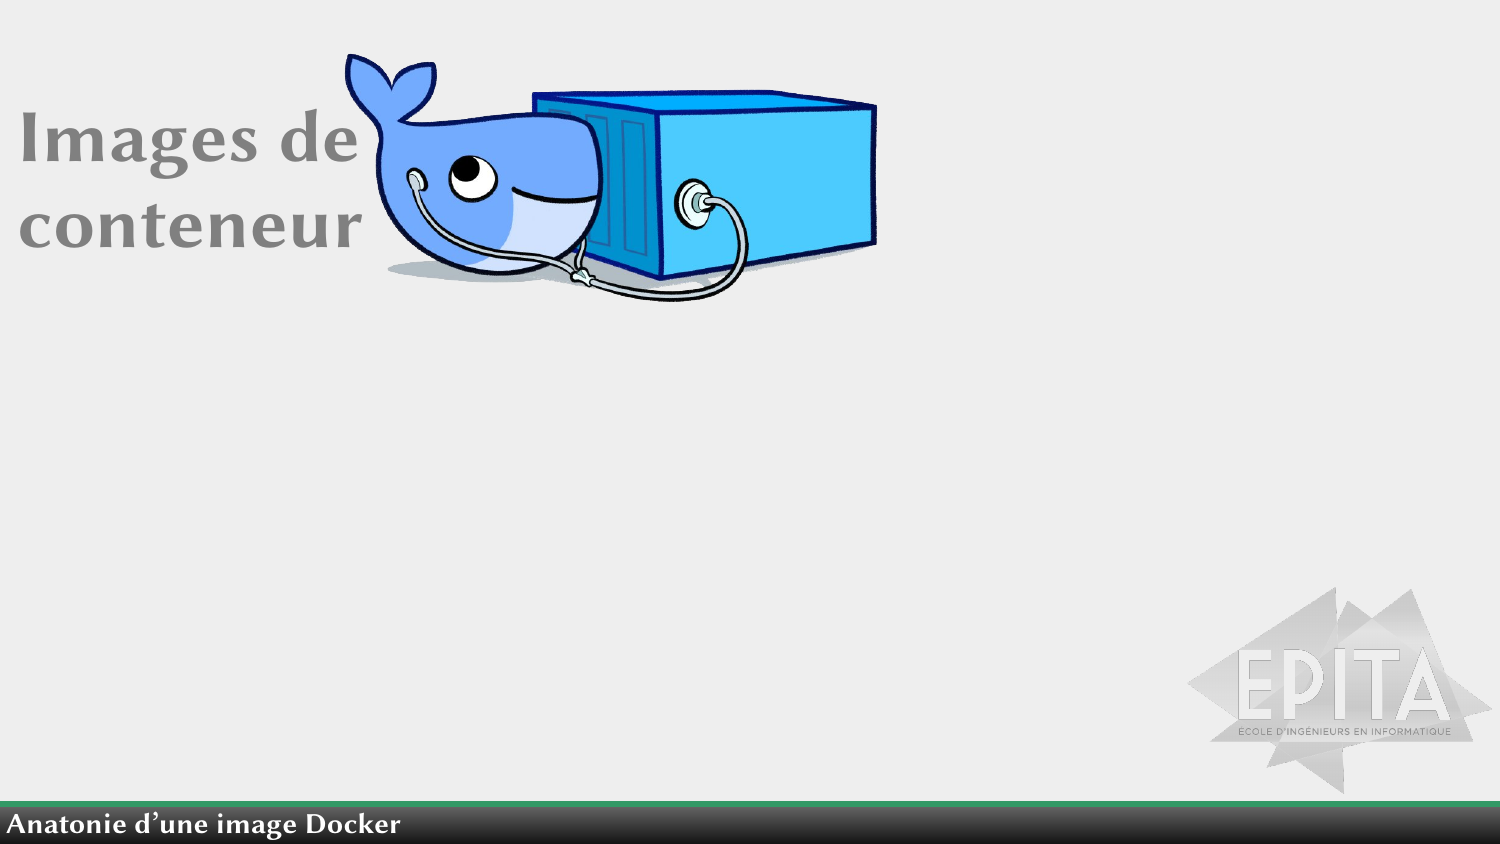

Images de conteneur
# Anatonie d’une image Docker